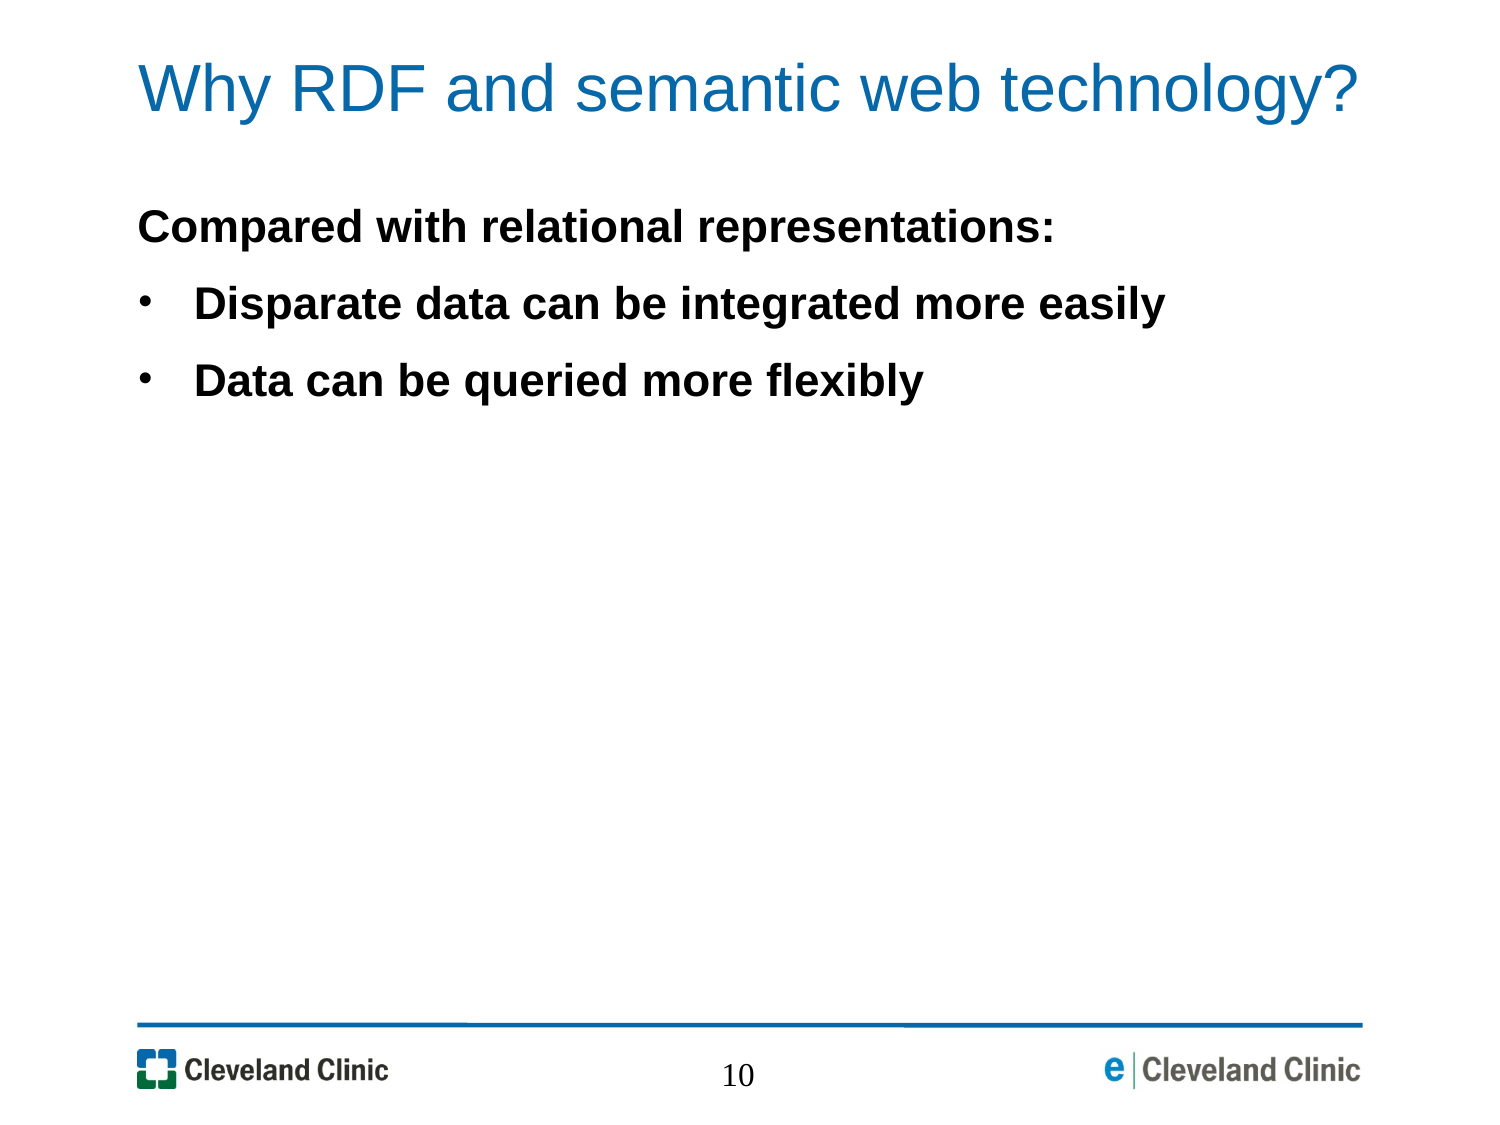

# Why RDF and semantic web technology?
Compared with relational representations:
Disparate data can be integrated more easily
Data can be queried more flexibly
10